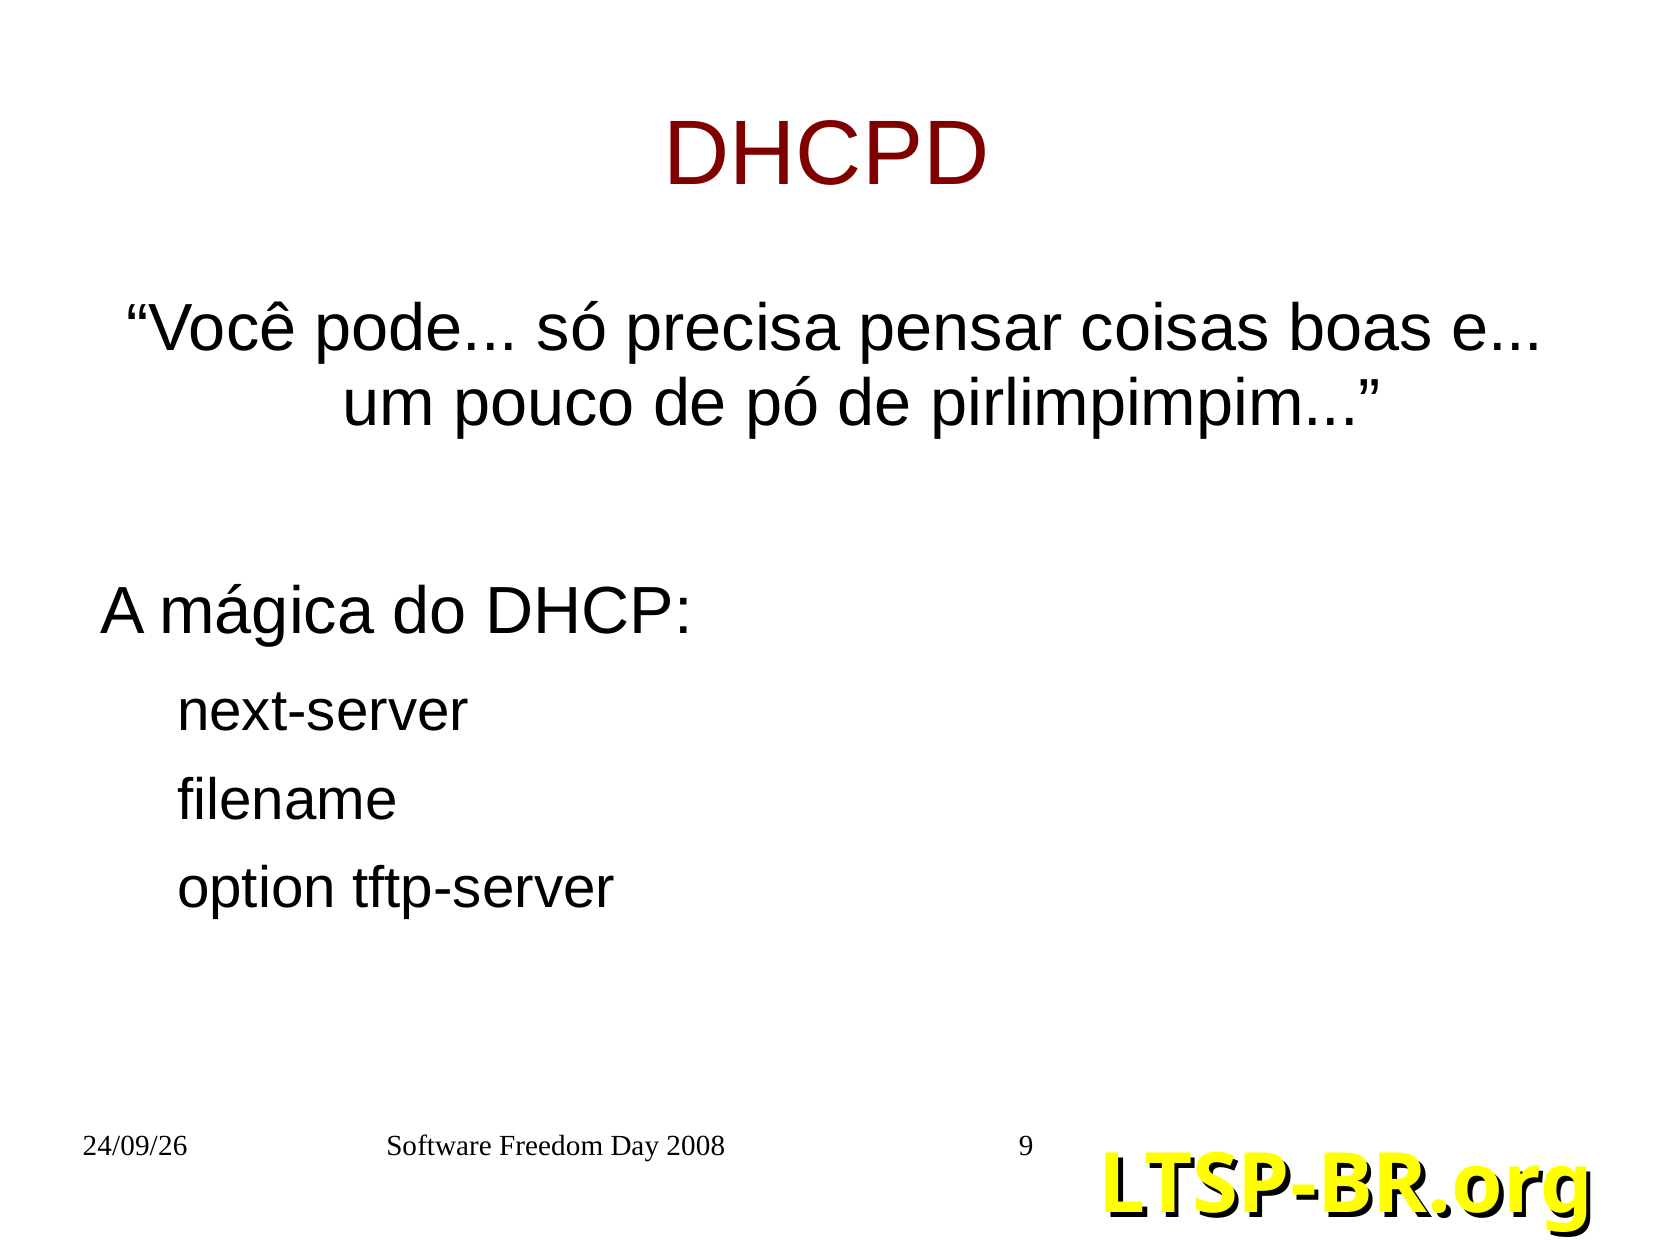

# DHCPD
“Você pode... só precisa pensar coisas boas e... um pouco de pó de pirlimpimpim...”
A mágica do DHCP:
next-server
filename
option tftp-server
Software Freedom Day 2008
9